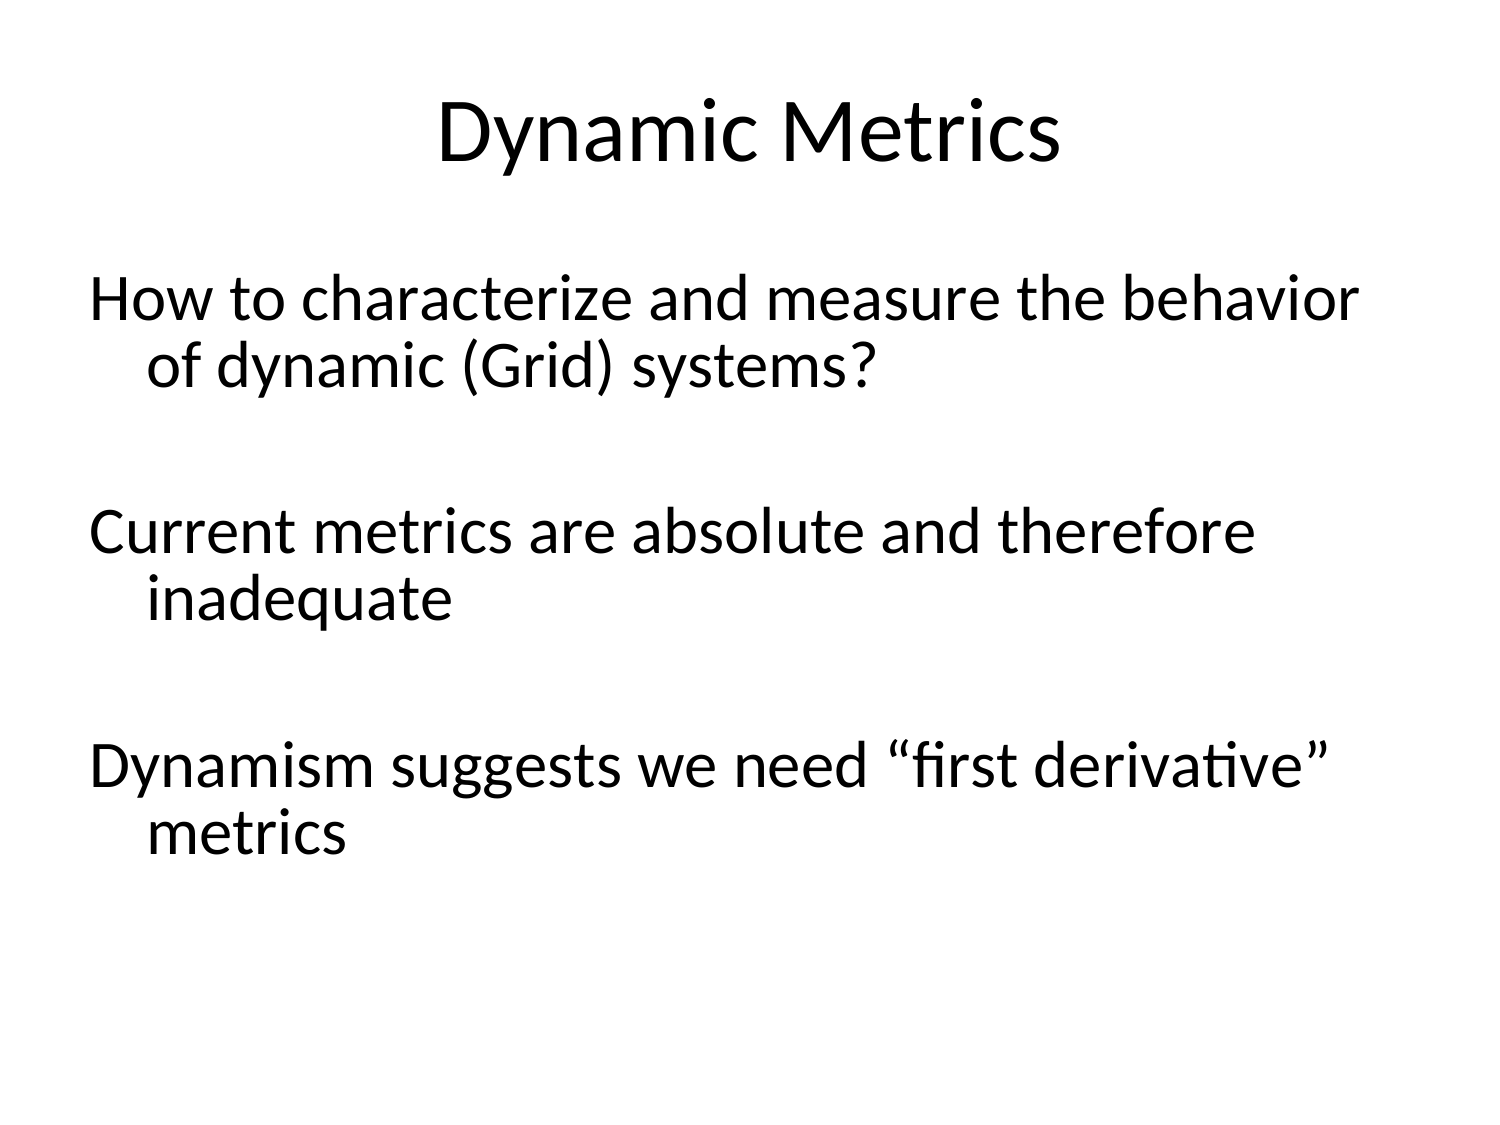

# Dynamic Metrics
How to characterize and measure the behavior of dynamic (Grid) systems?
Current metrics are absolute and therefore inadequate
Dynamism suggests we need “first derivative” metrics